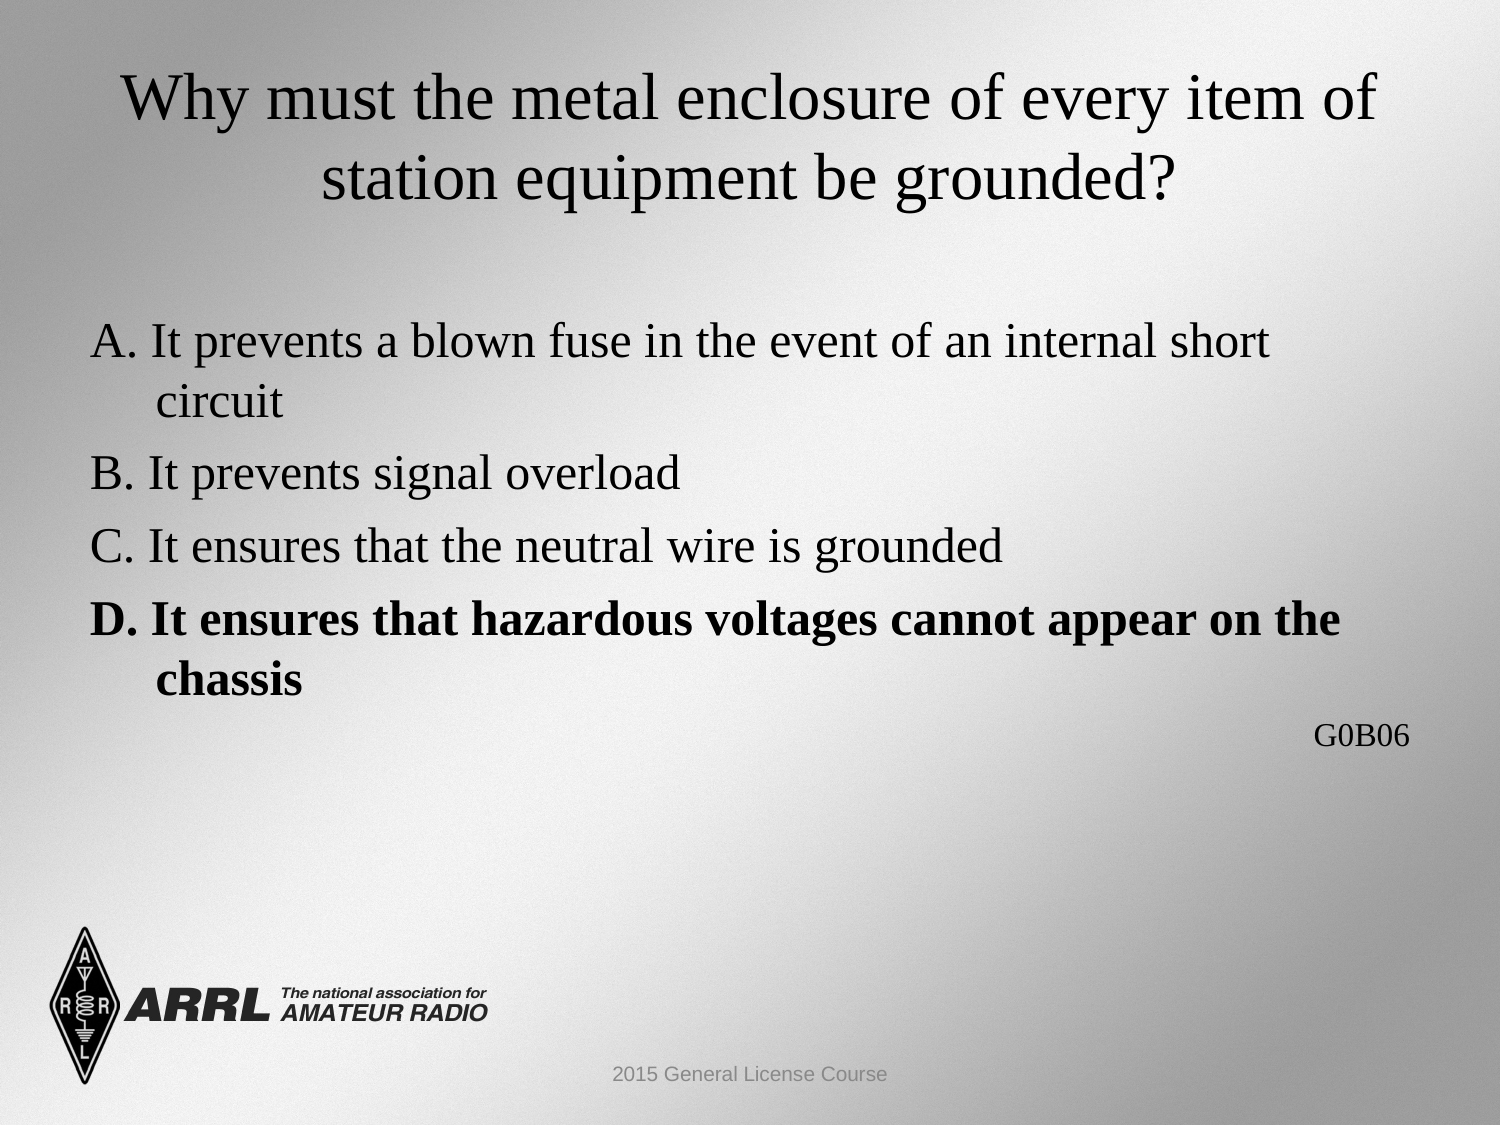

# Why must the metal enclosure of every item of station equipment be grounded?
A. It prevents a blown fuse in the event of an internal short circuit
B. It prevents signal overload
C. It ensures that the neutral wire is grounded
D. It ensures that hazardous voltages cannot appear on the chassis
G0B06
2015 General License Course